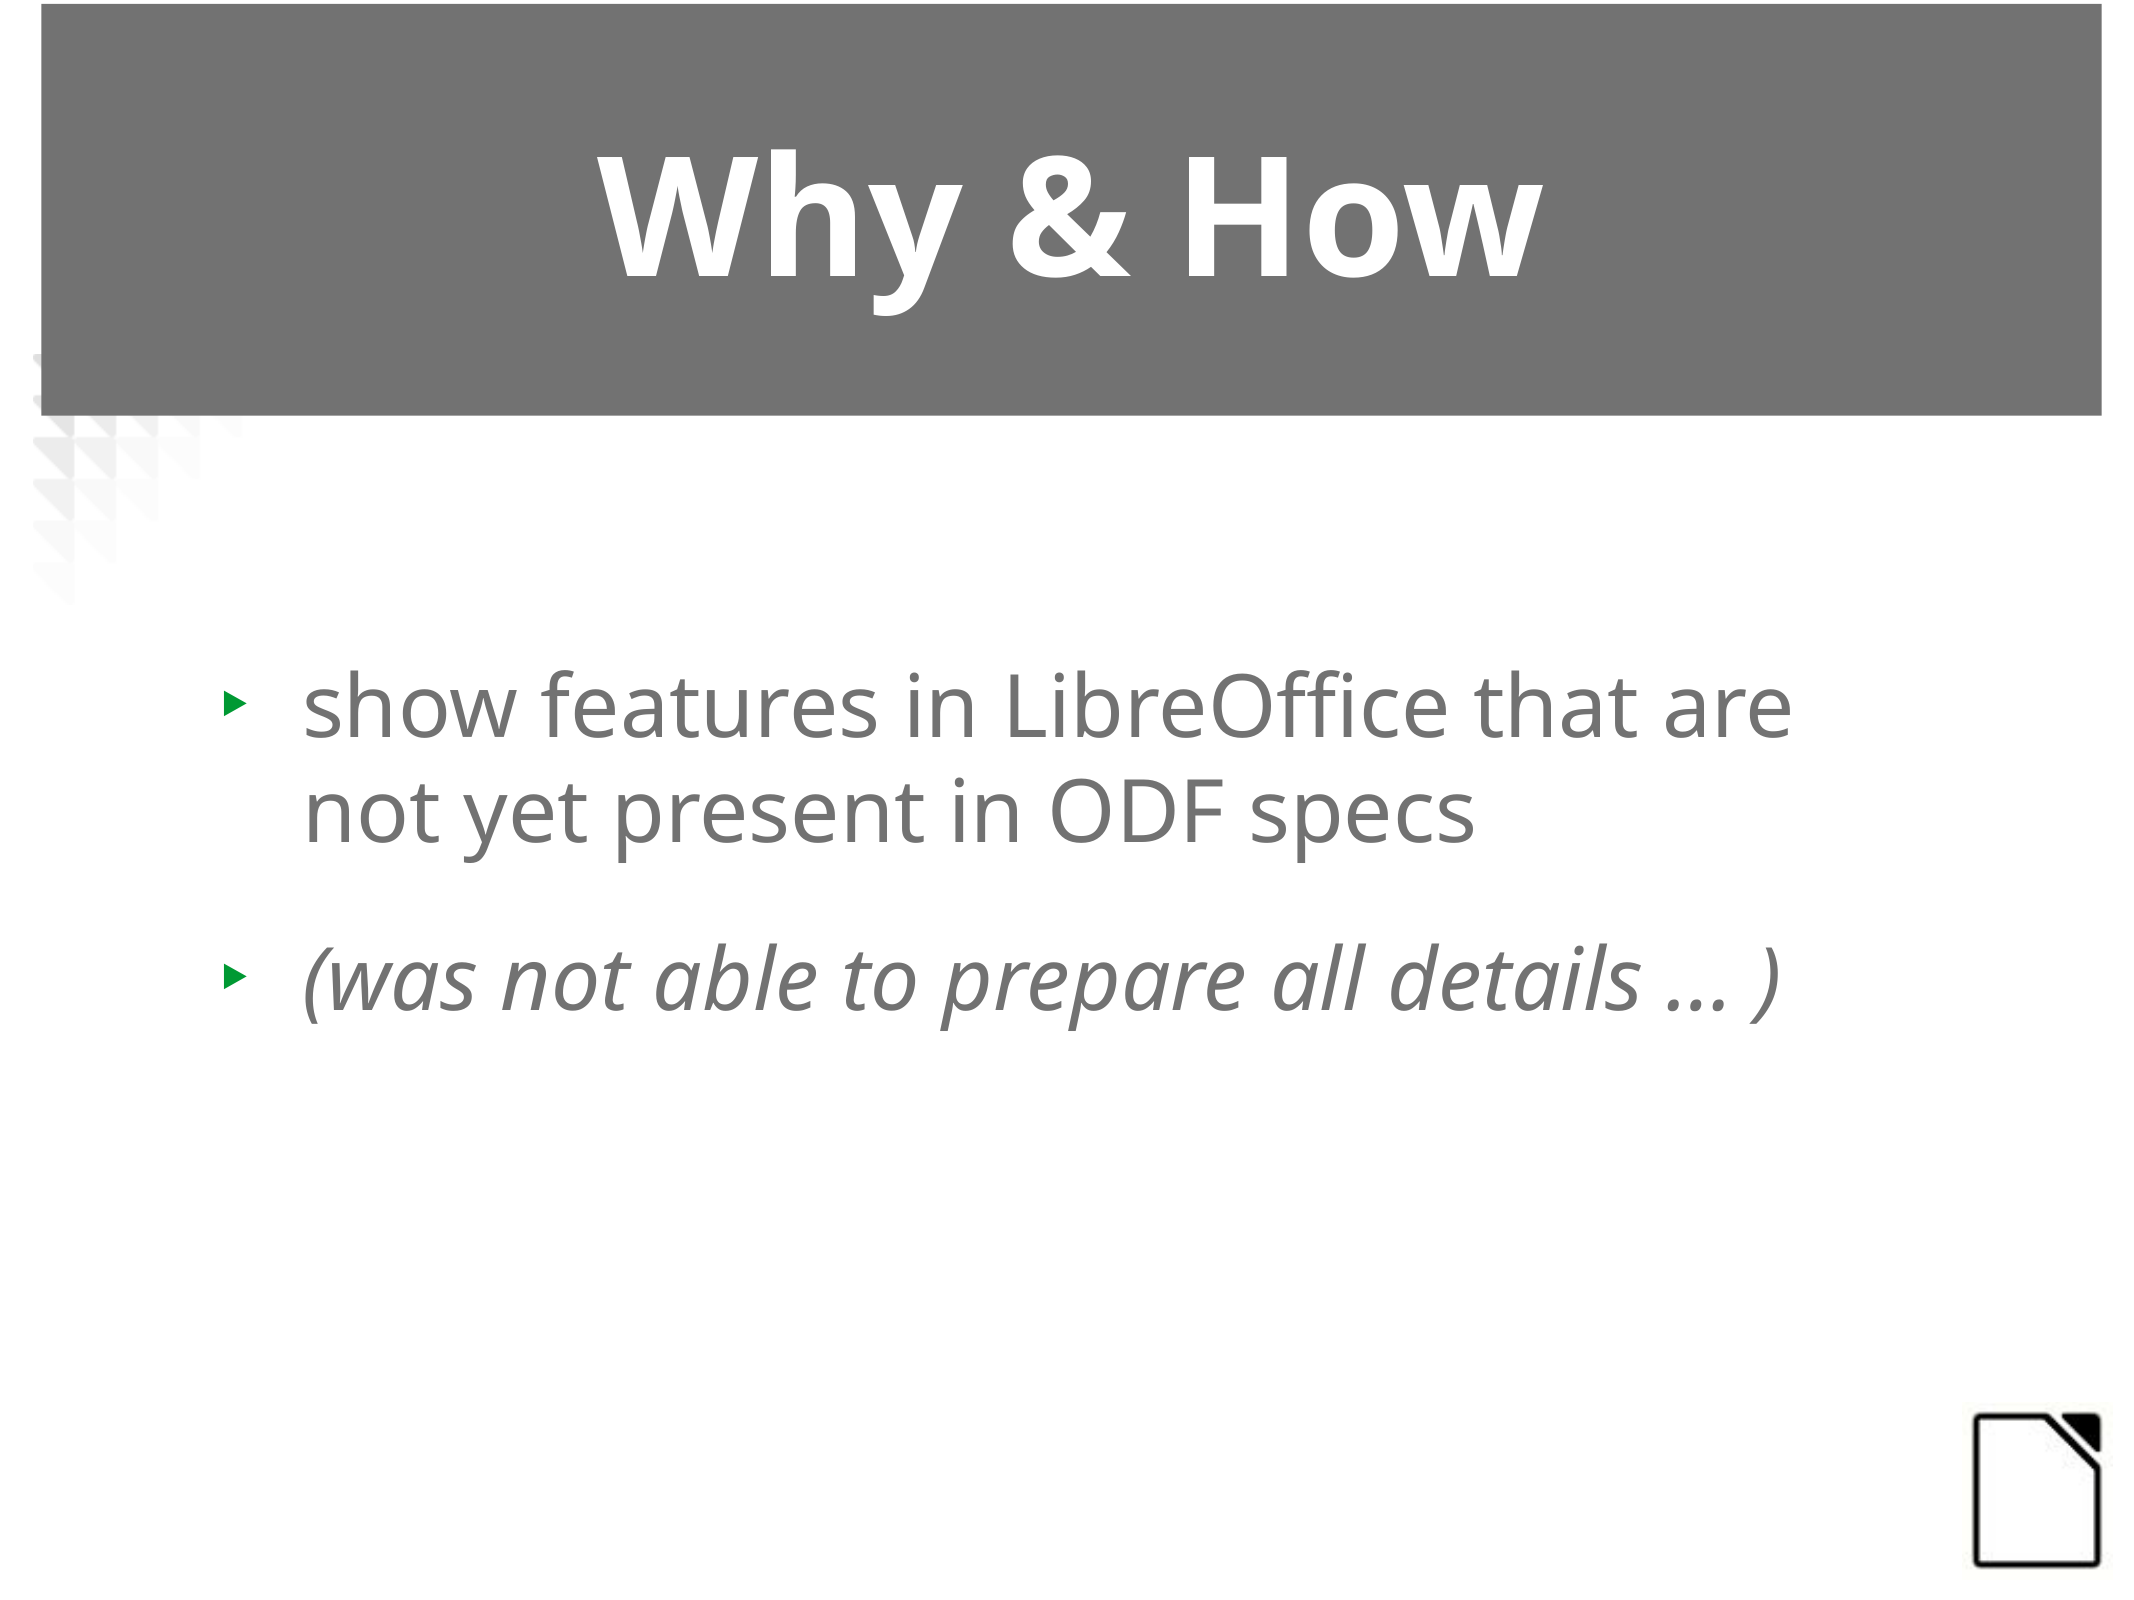

# Why & How
show features in LibreOffice that are not yet present in ODF specs
(was not able to prepare all details … )